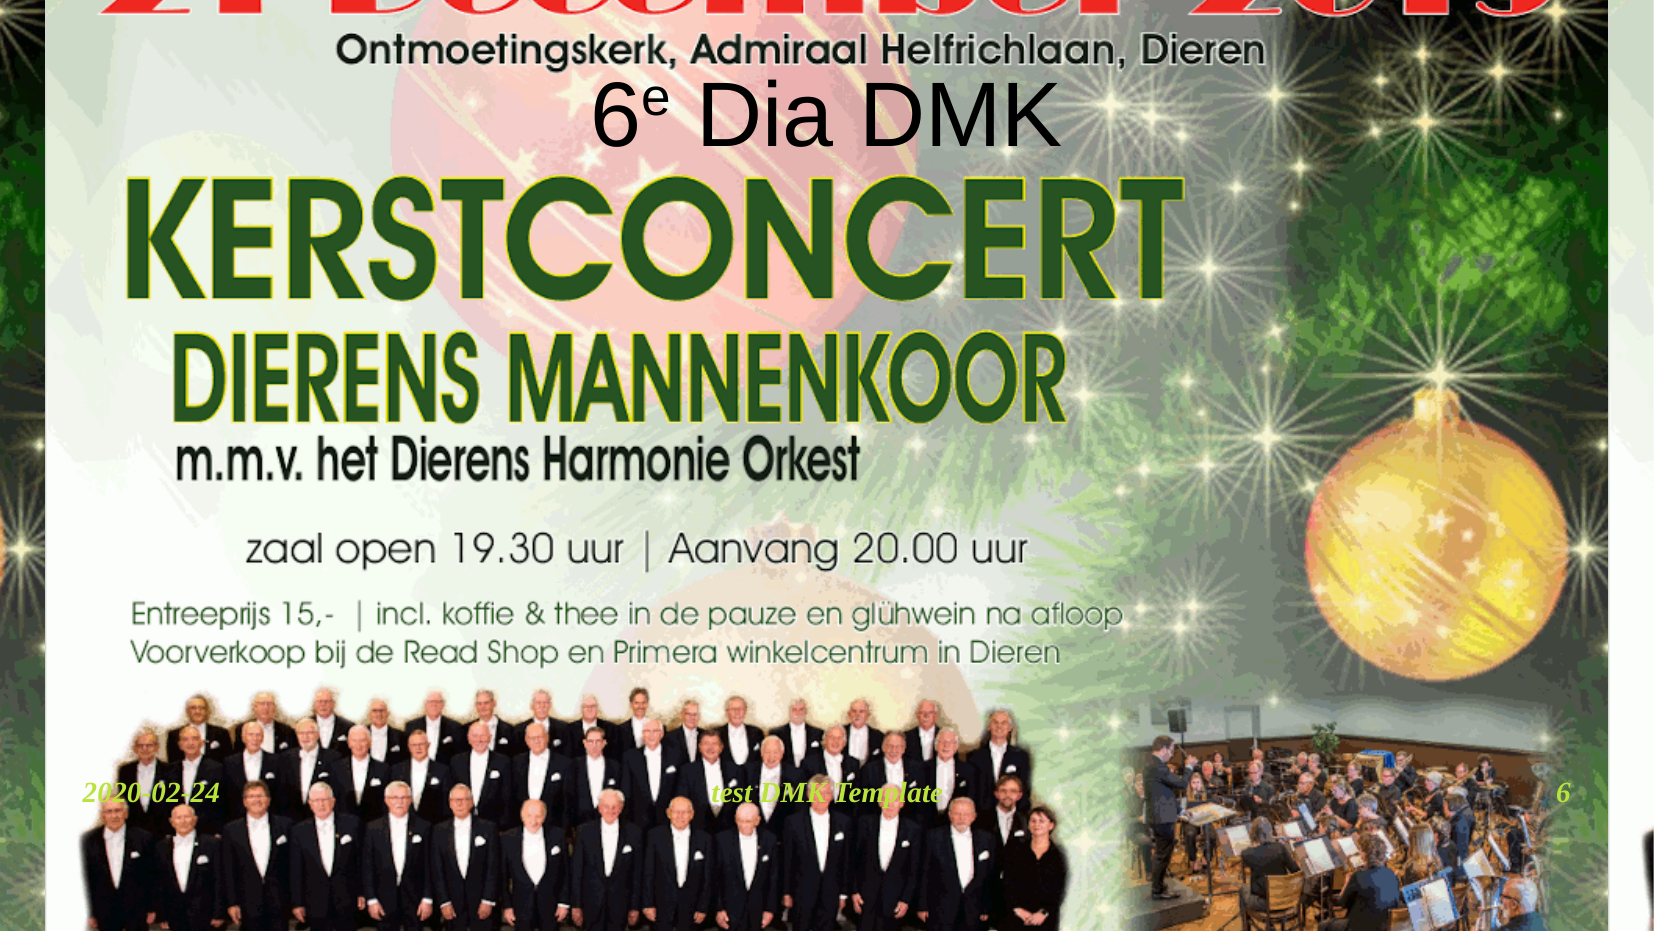

# 6e Dia DMK
2020-02-24
test DMK Template
6